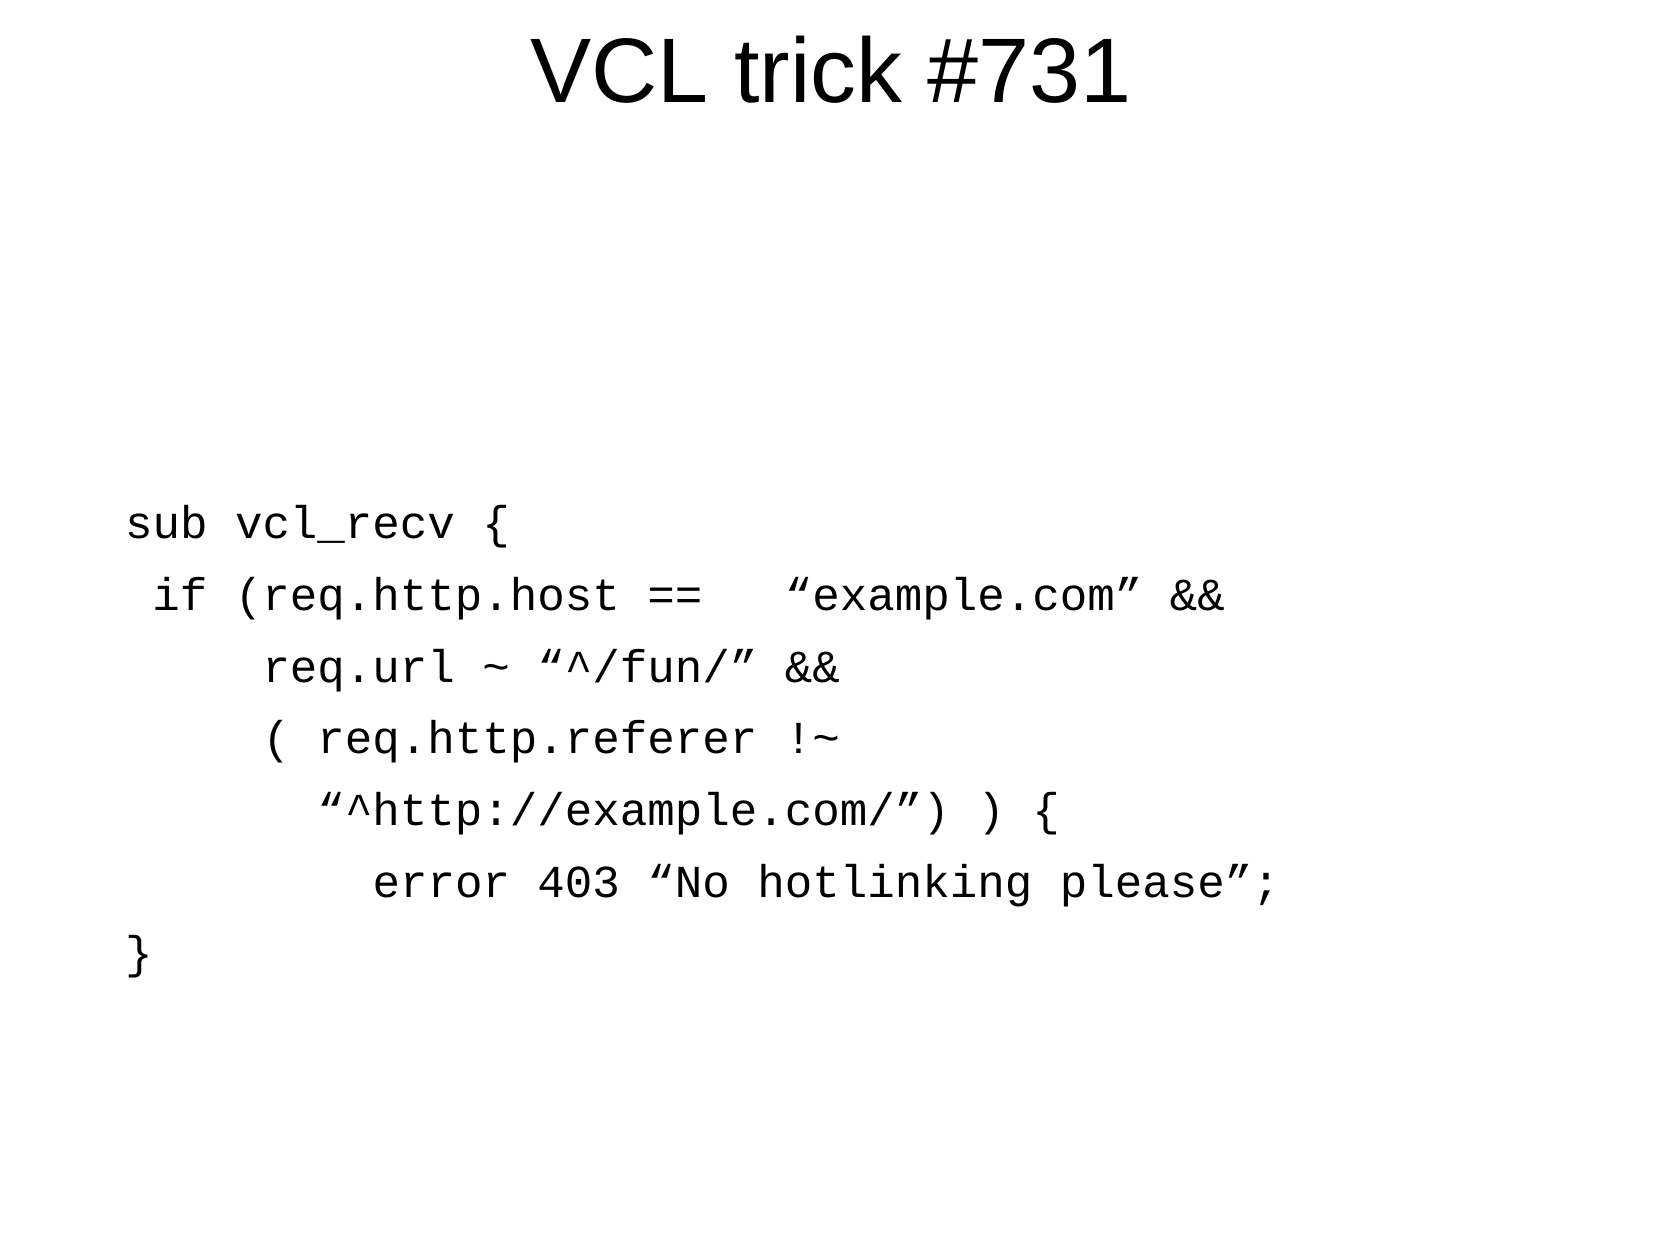

# VCL trick #731
sub vcl_recv {
 if (req.http.host == “example.com” &&
 req.url ~ “^/fun/” &&
 ( req.http.referer !~
 “^http://example.com/”) ) {
 error 403 “No hotlinking please”;
}